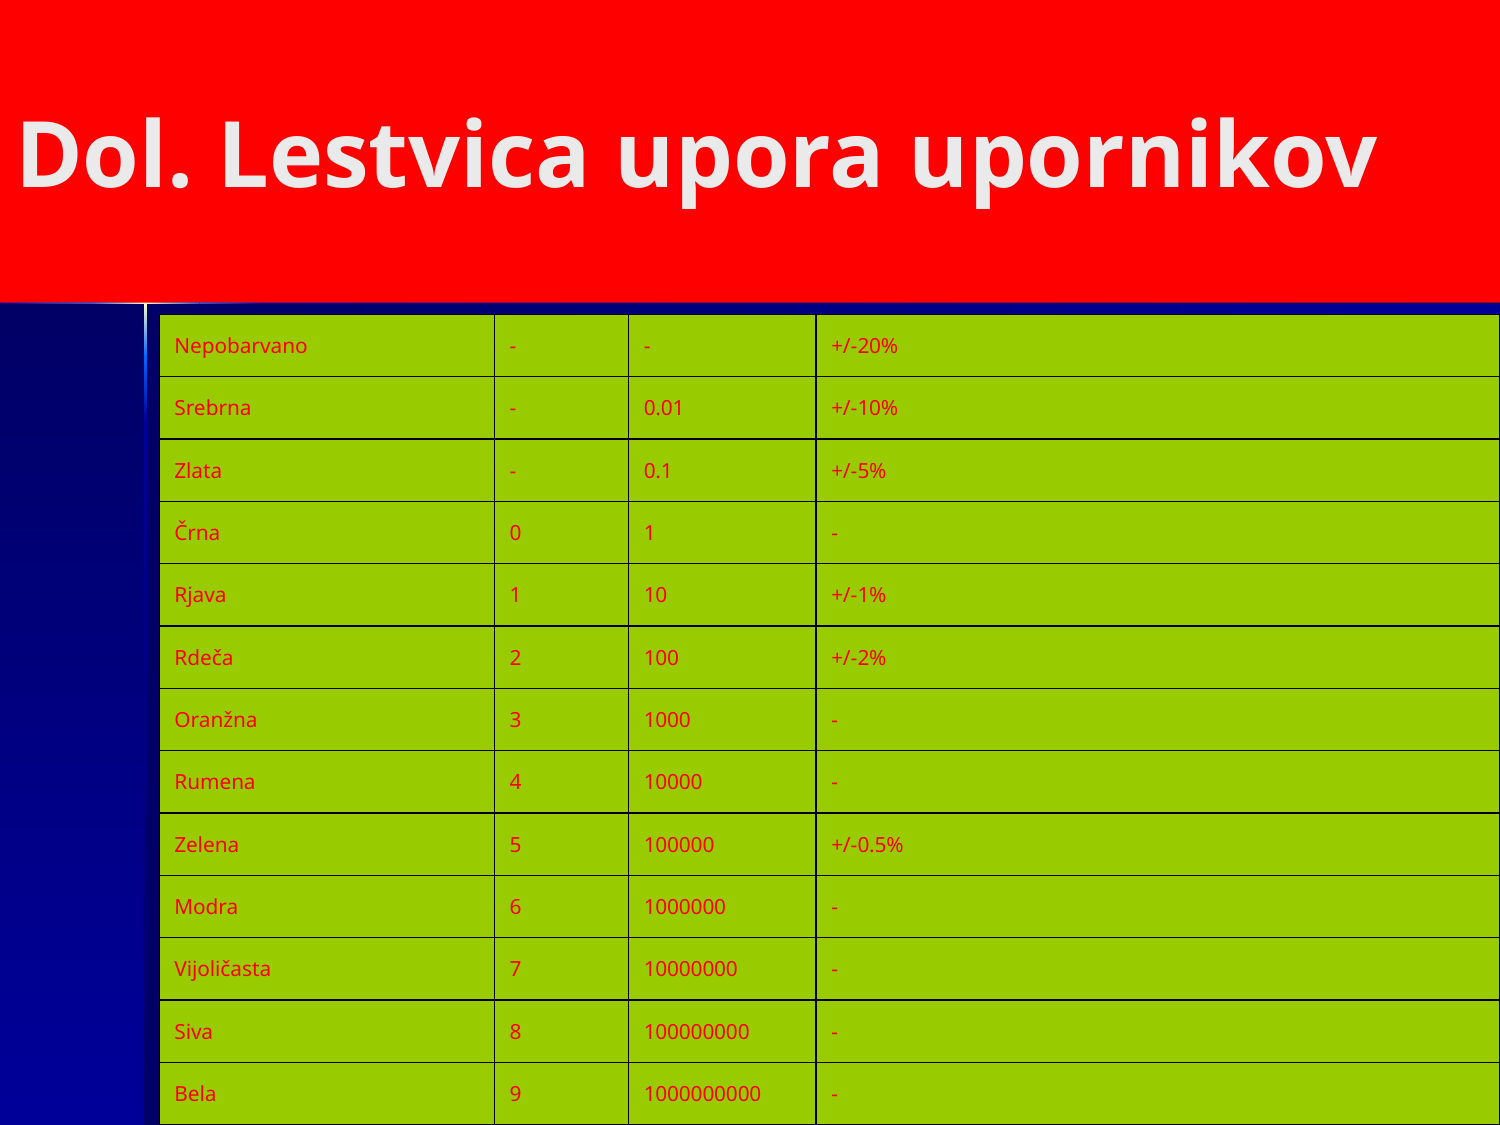

# Dol. Lestvica upora upornikov
| Nepobarvano | - | - | +/-20% |
| --- | --- | --- | --- |
| Srebrna | - | 0.01 | +/-10% |
| Zlata | - | 0.1 | +/-5% |
| Črna | 0 | 1 | - |
| Rjava | 1 | 10 | +/-1% |
| Rdeča | 2 | 100 | +/-2% |
| Oranžna | 3 | 1000 | - |
| Rumena | 4 | 10000 | - |
| Zelena | 5 | 100000 | +/-0.5% |
| Modra | 6 | 1000000 | - |
| Vijoličasta | 7 | 10000000 | - |
| Siva | 8 | 100000000 | - |
| Bela | 9 | 1000000000 | - |